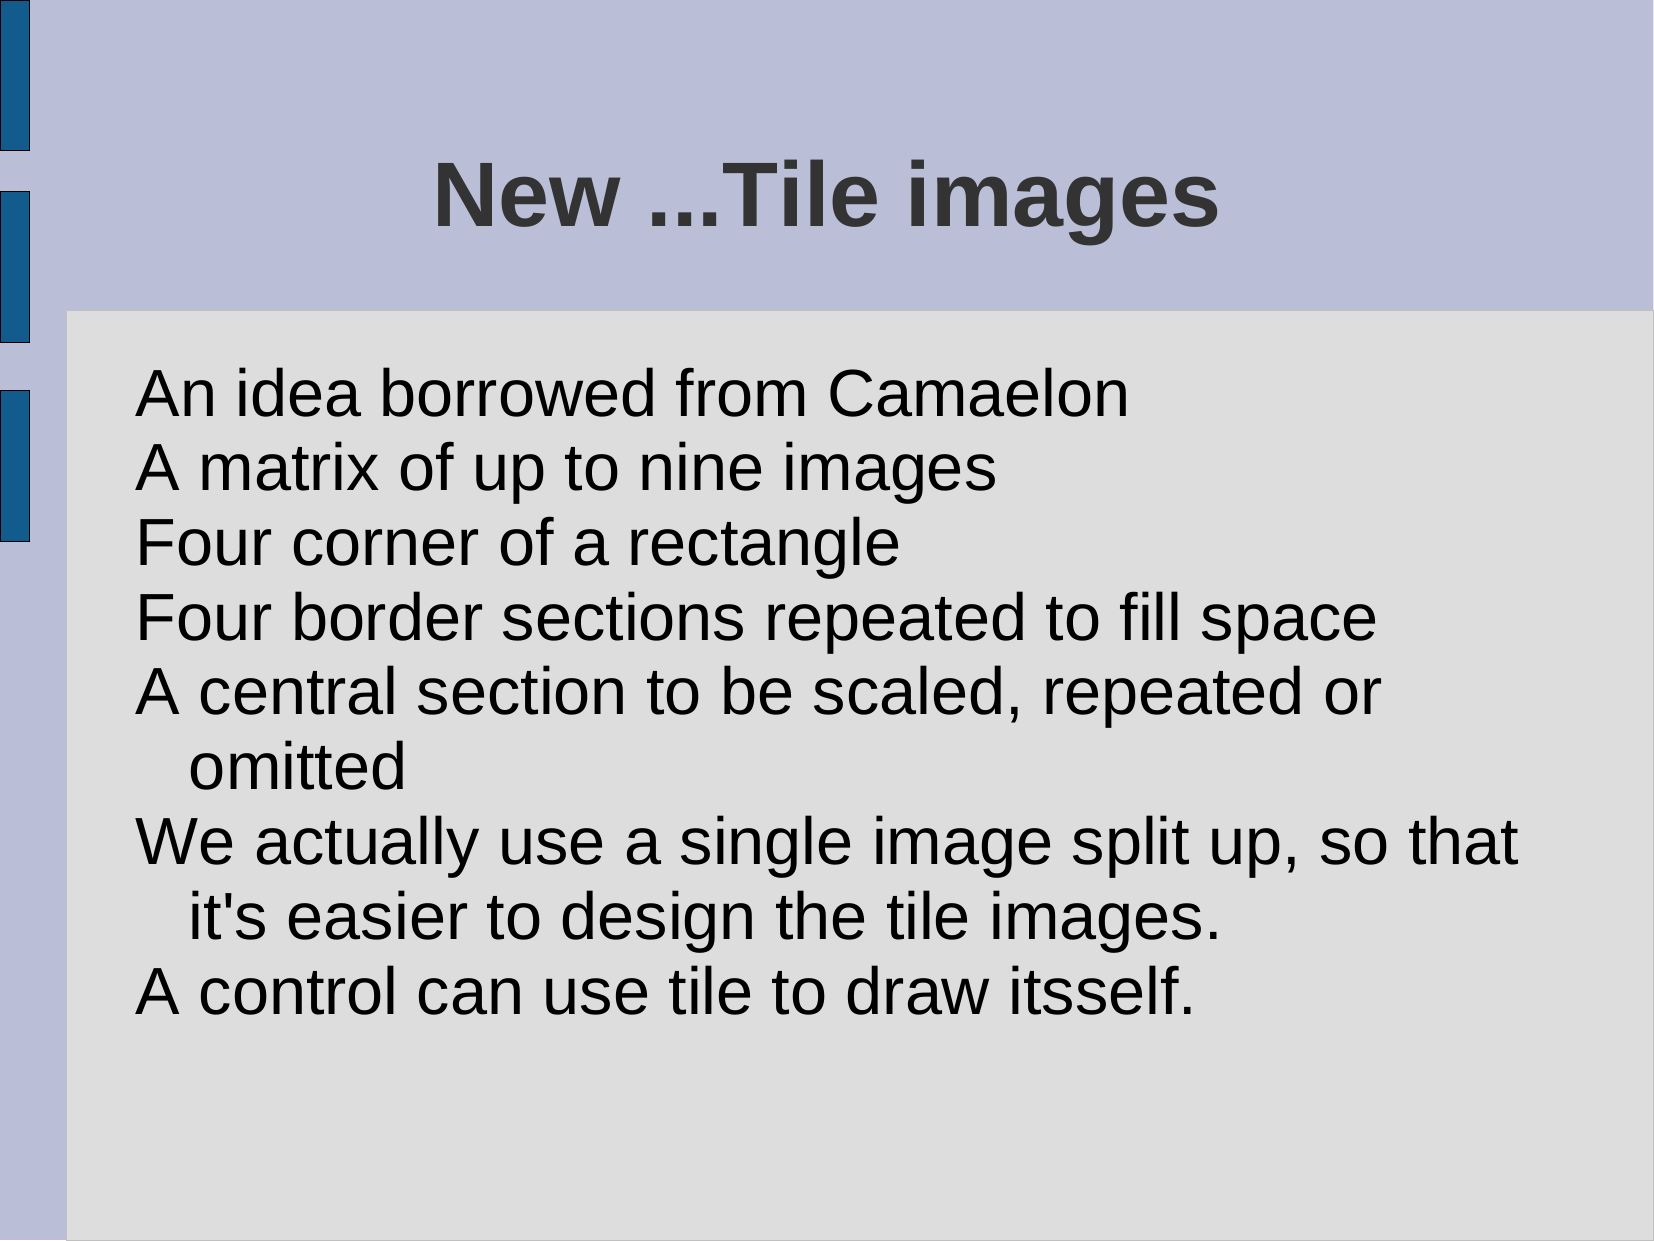

# New ...Tile images
An idea borrowed from Camaelon
A matrix of up to nine images
Four corner of a rectangle
Four border sections repeated to fill space
A central section to be scaled, repeated or omitted
We actually use a single image split up, so that it's easier to design the tile images.
A control can use tile to draw itsself.